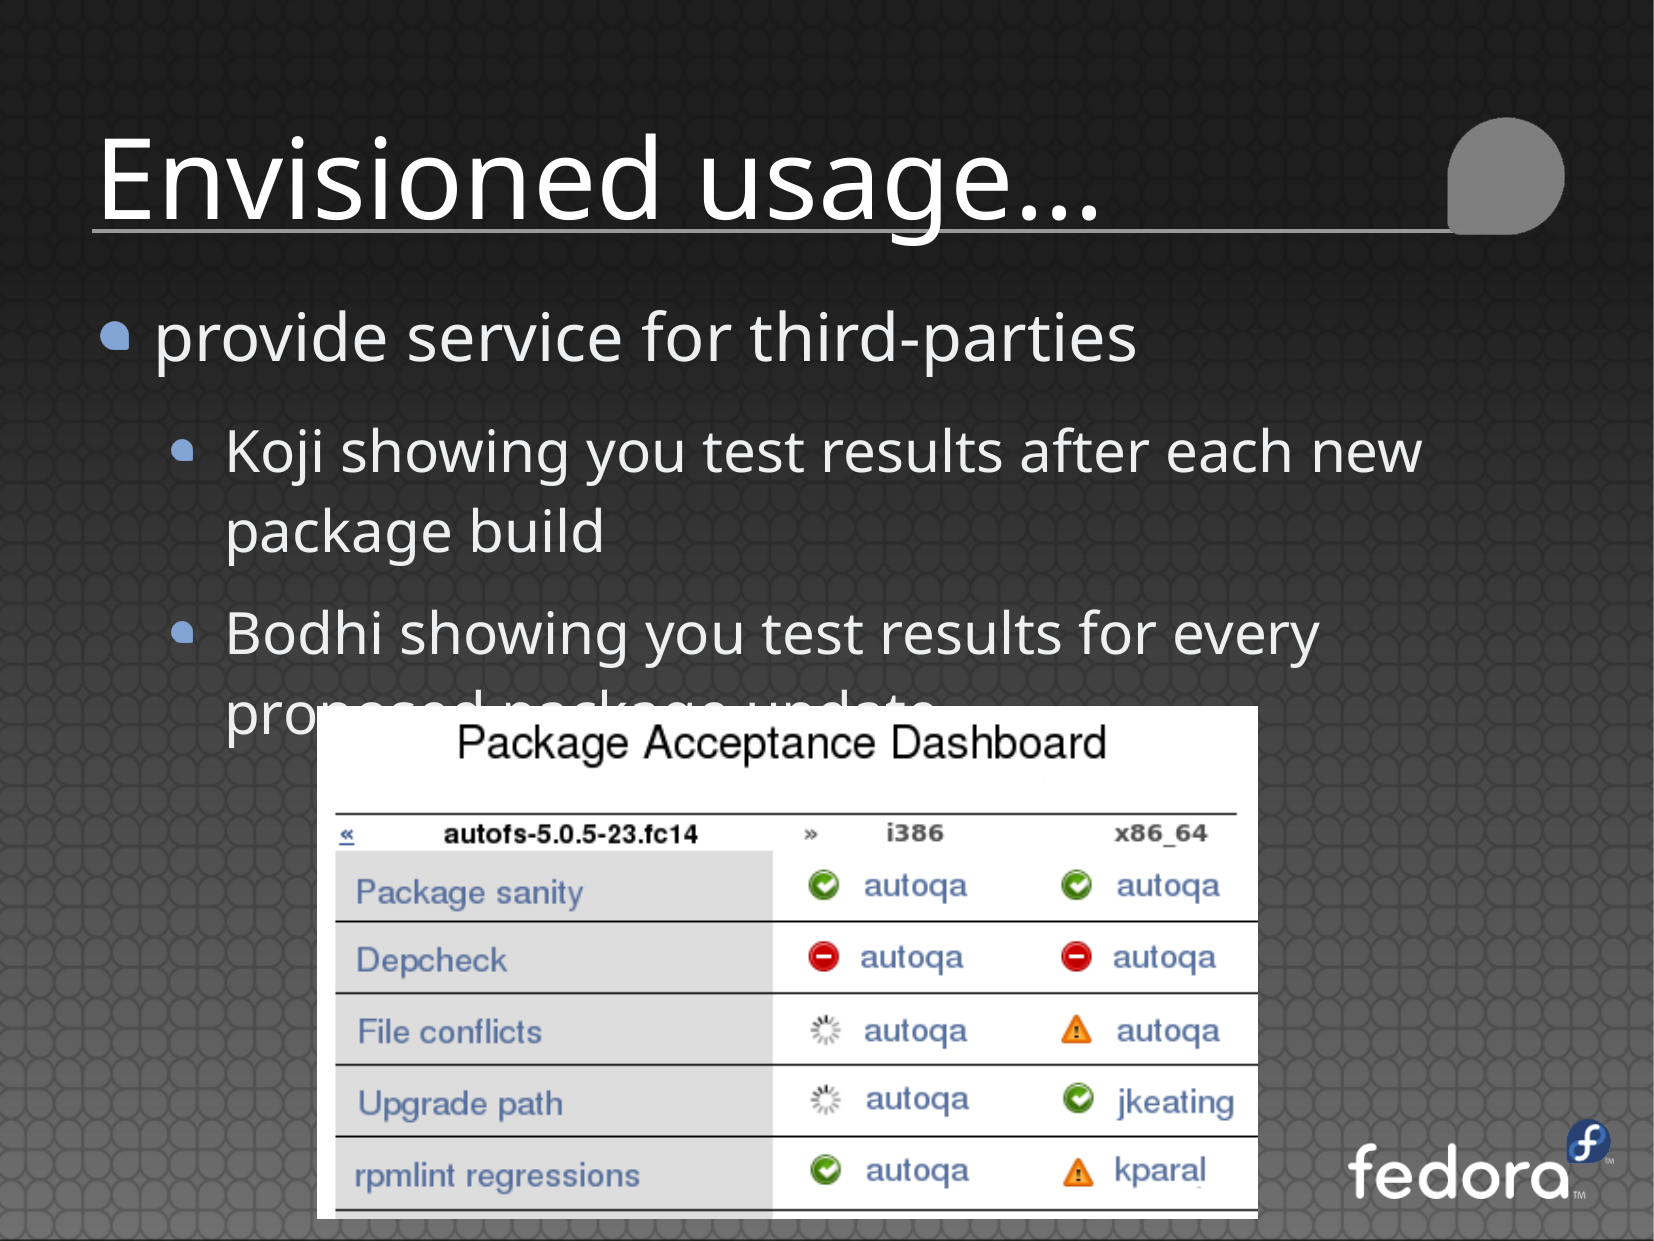

Envisioned usage...
# provide service for third-parties
Koji showing you test results after each new package build
Bodhi showing you test results for every proposed package update